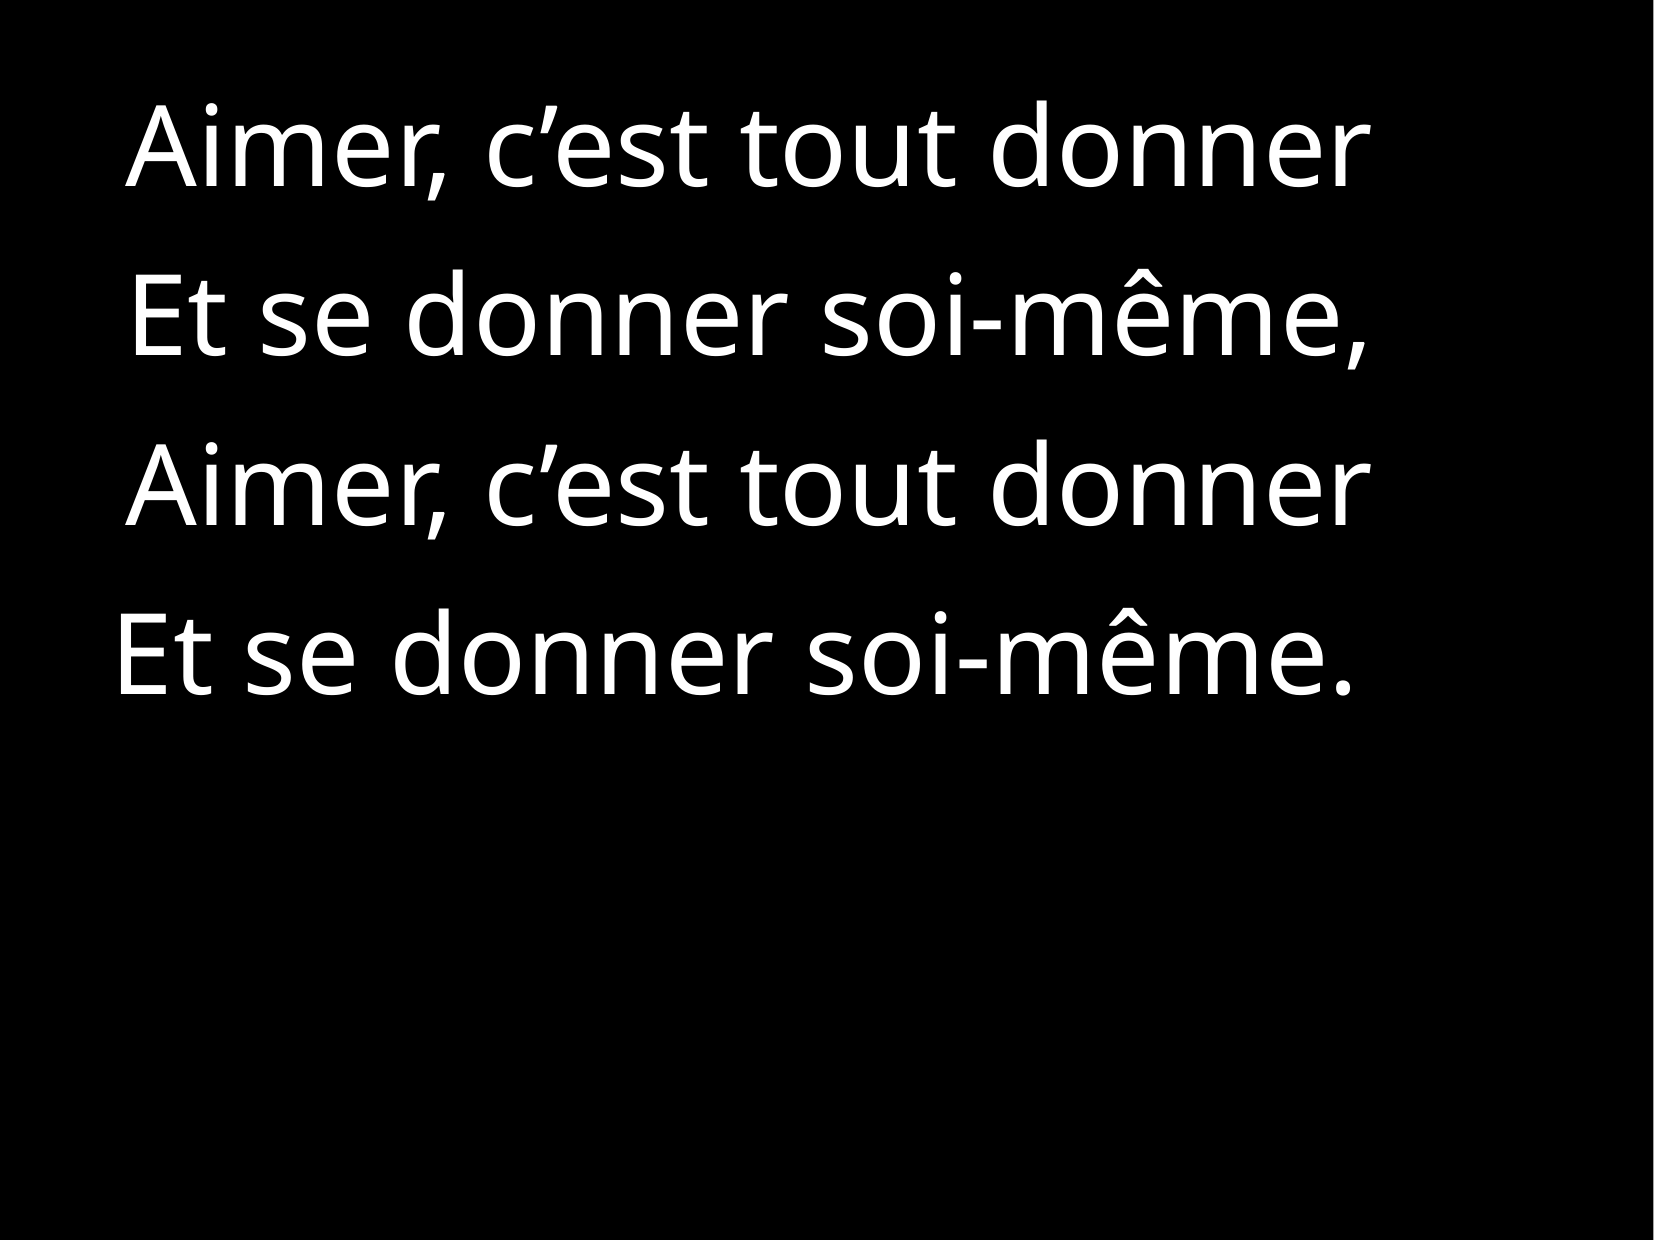

Aimer, c’est tout donner
Et se donner soi-même,
Aimer, c’est tout donner
Et se donner soi-même.